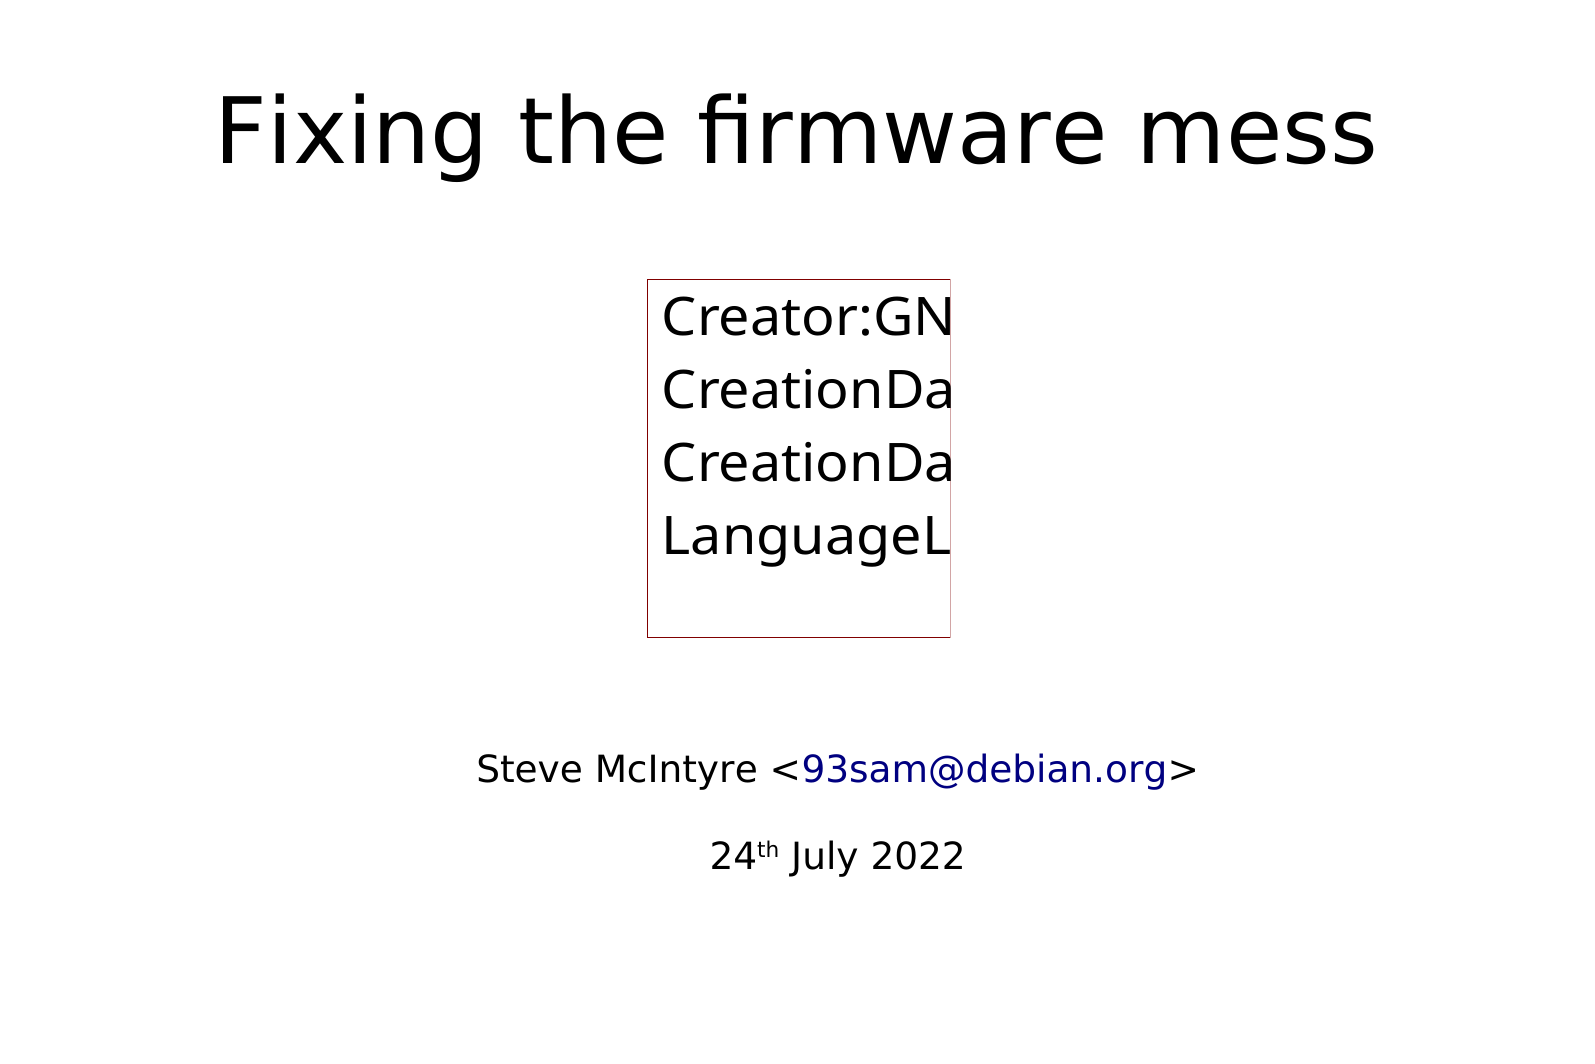

# Fixing the firmware mess
Steve McIntyre <93sam@debian.org>
24th July 2022
1